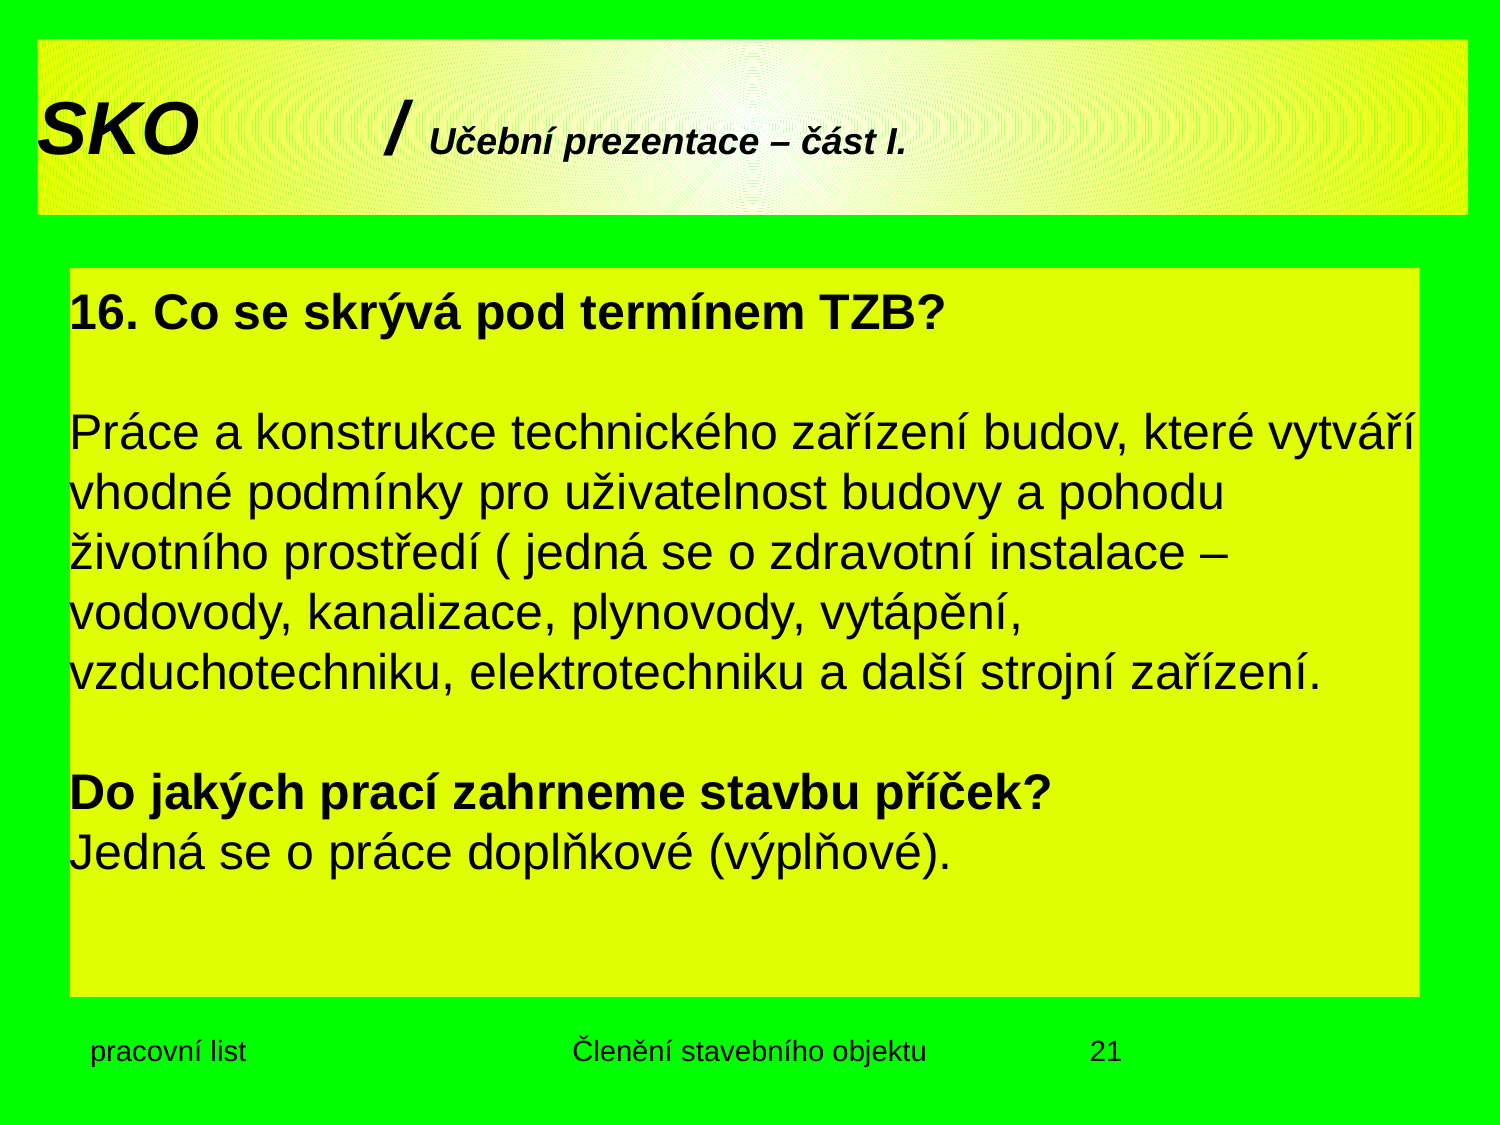

SKO / Učební prezentace – část I.
16. Co se skrývá pod termínem TZB?
Práce a konstrukce technického zařízení budov, které vytváří vhodné podmínky pro uživatelnost budovy a pohodu životního prostředí ( jedná se o zdravotní instalace – vodovody, kanalizace, plynovody, vytápění, vzduchotechniku, elektrotechniku a další strojní zařízení.
Do jakých prací zahrneme stavbu příček?
Jedná se o práce doplňkové (výplňové).
pracovní list
Členění stavebního objektu